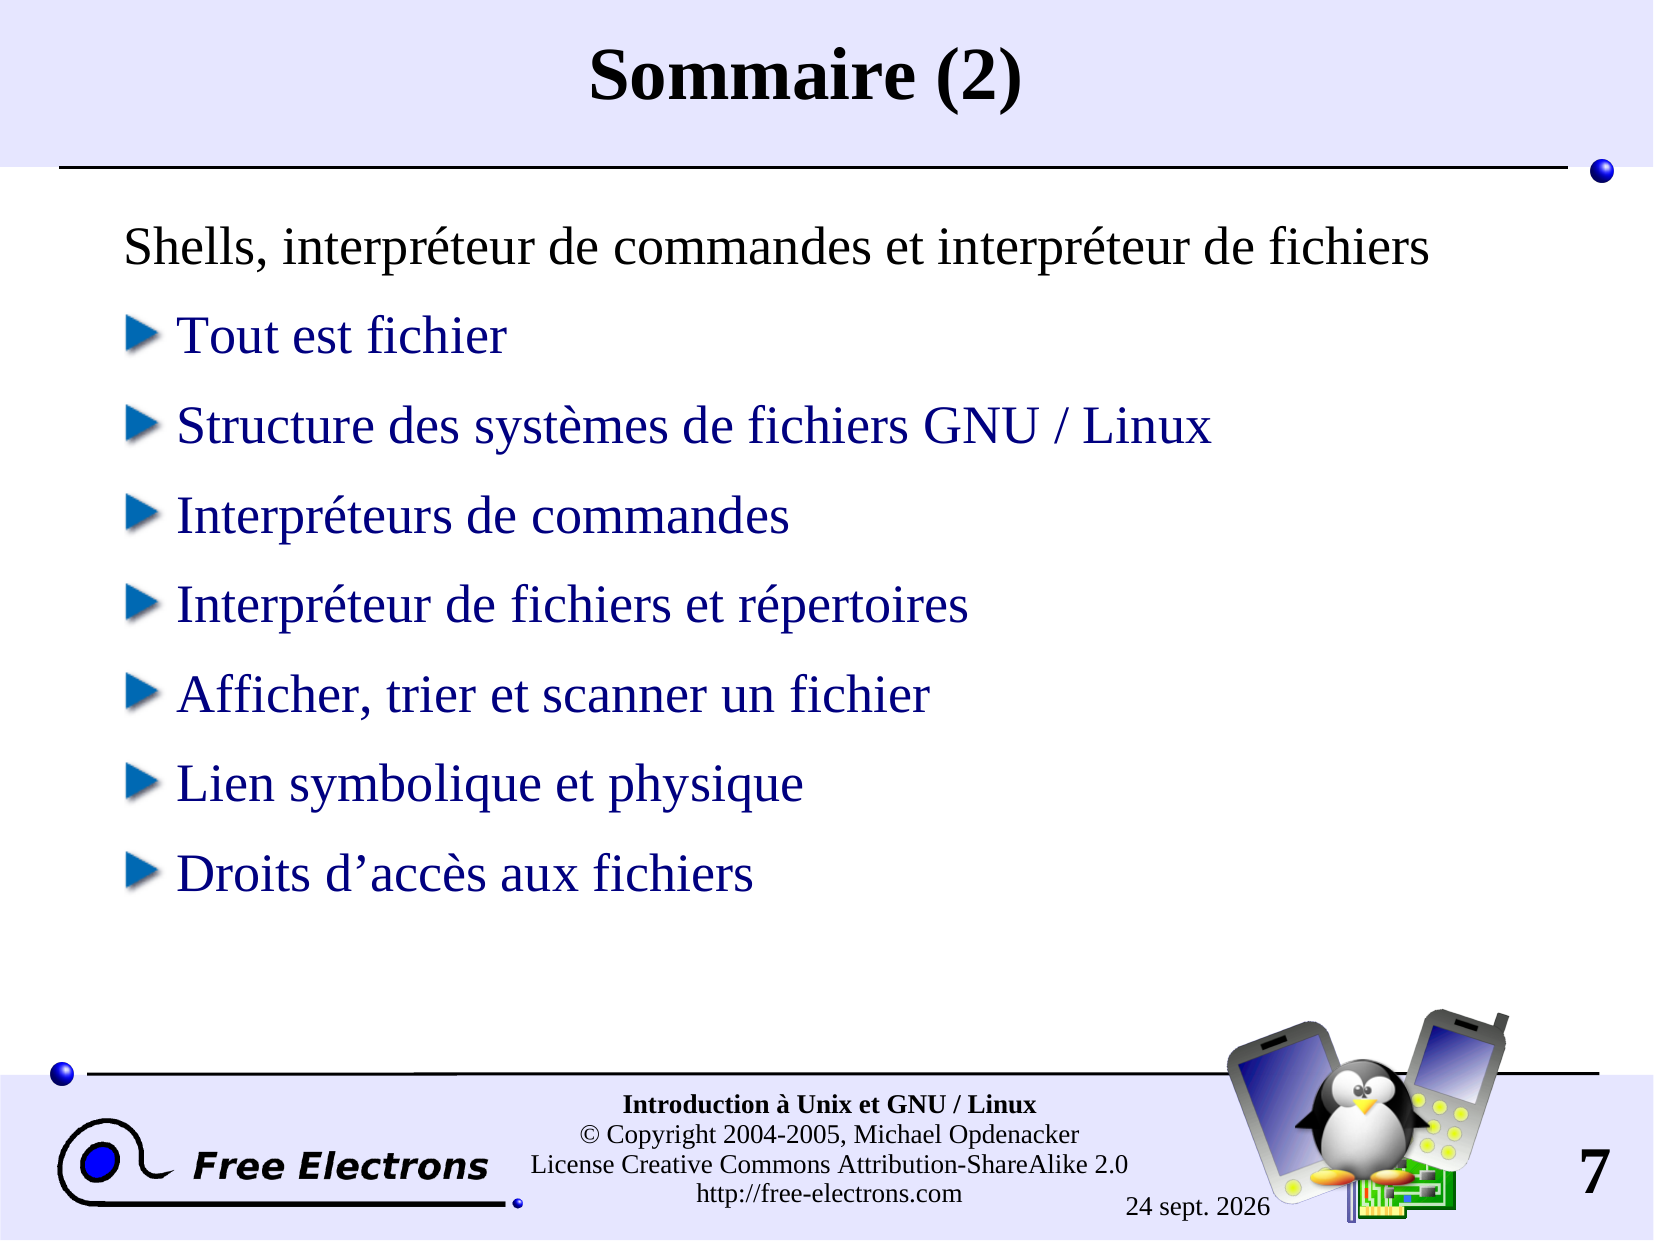

# Sommaire (2)
Shells, interpréteur de commandes et interpréteur de fichiers
Tout est fichier
Structure des systèmes de fichiers GNU / Linux
Interpréteurs de commandes
Interpréteur de fichiers et répertoires
Afficher, trier et scanner un fichier
Lien symbolique et physique
Droits d’accès aux fichiers